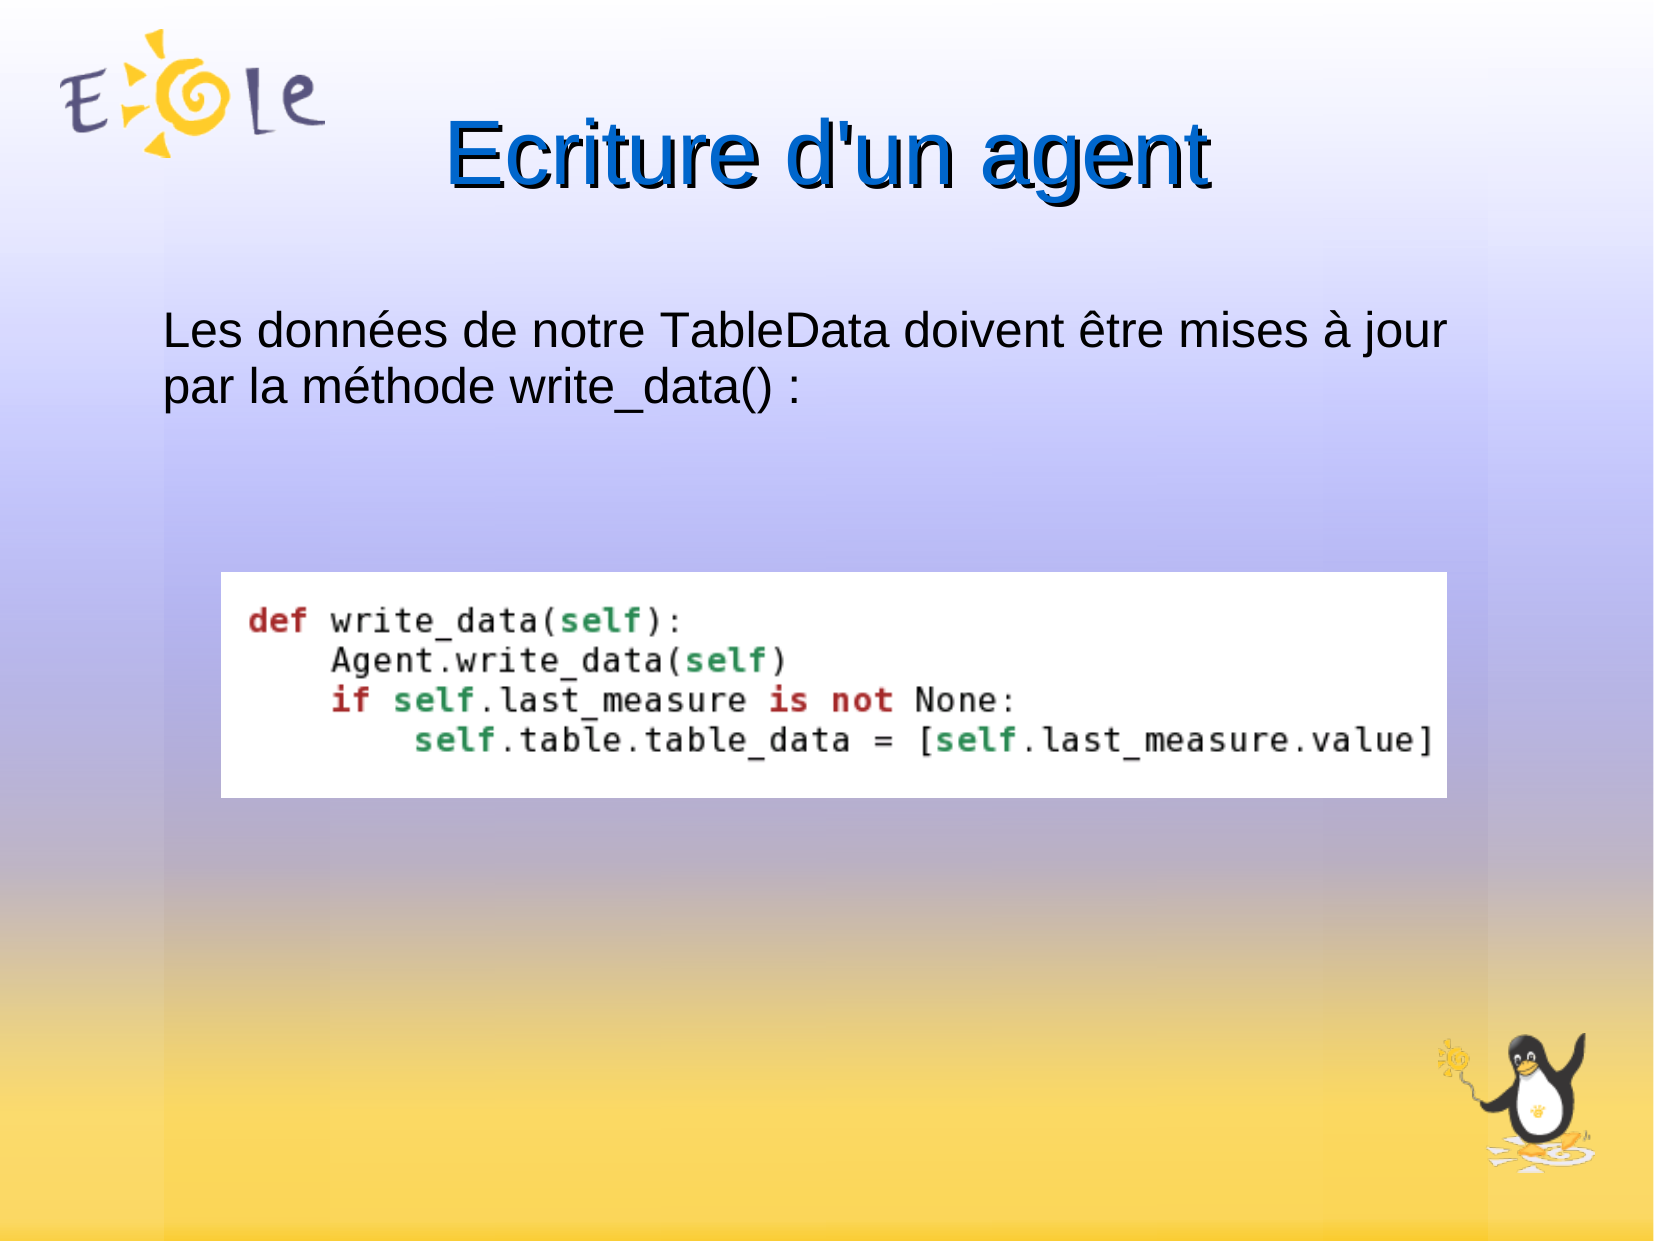

# Ecriture d'un agent
Les données de notre TableData doivent être mises à jour
par la méthode write_data() :